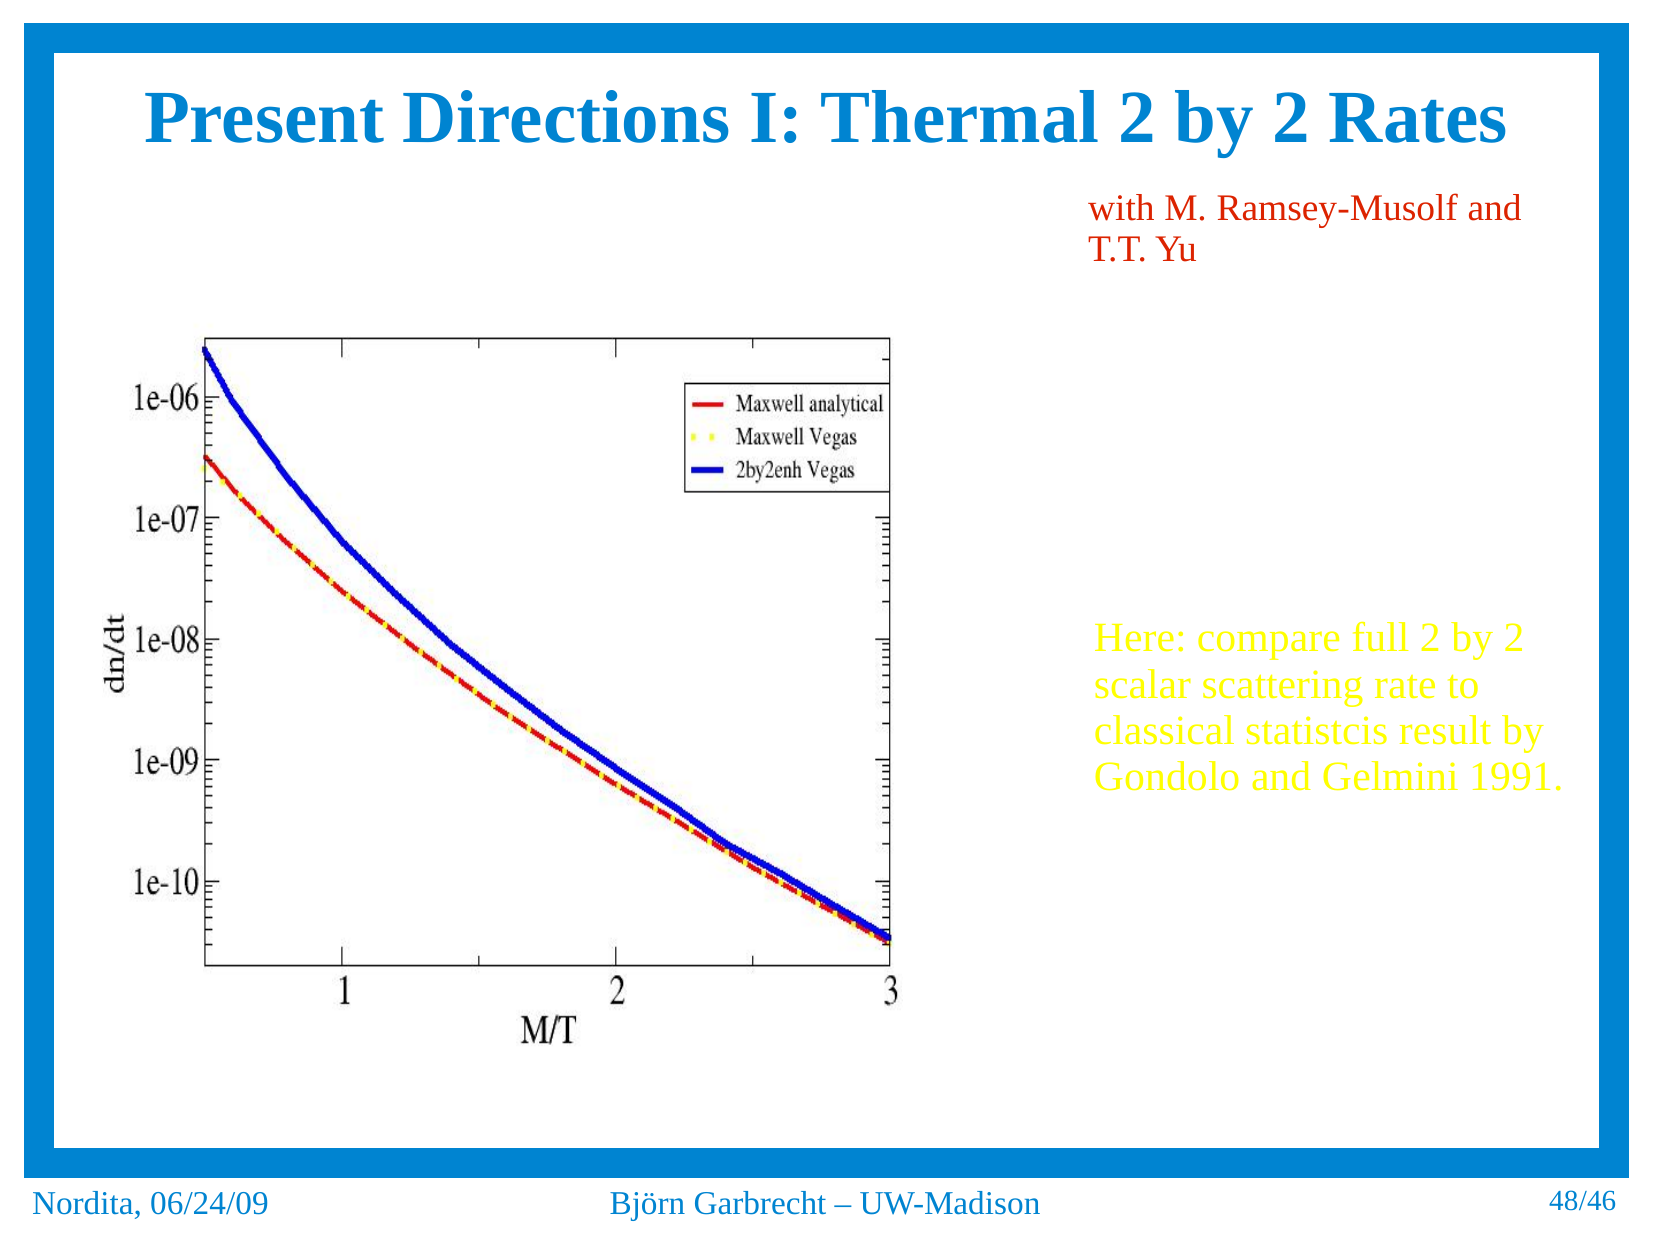

# Present Directions I: Thermal 2 by 2 Rates
with M. Ramsey-Musolf and
T.T. Yu
Diffusion constants estimated by Joyce, Prokopec, Turok in1996 assuming massless particles and classical statistics.
Here: compare full 2 by 2 scalar scattering rate to classical statistcis result by Gondolo and Gelmini 1991.
Relevant, since SUSY particles and Higgs fields are of EW mass. Moreover, colored particles receive thermal masses of about 50 GeV. O(1) correction.
Björn Garbrecht – UW-Madison
48